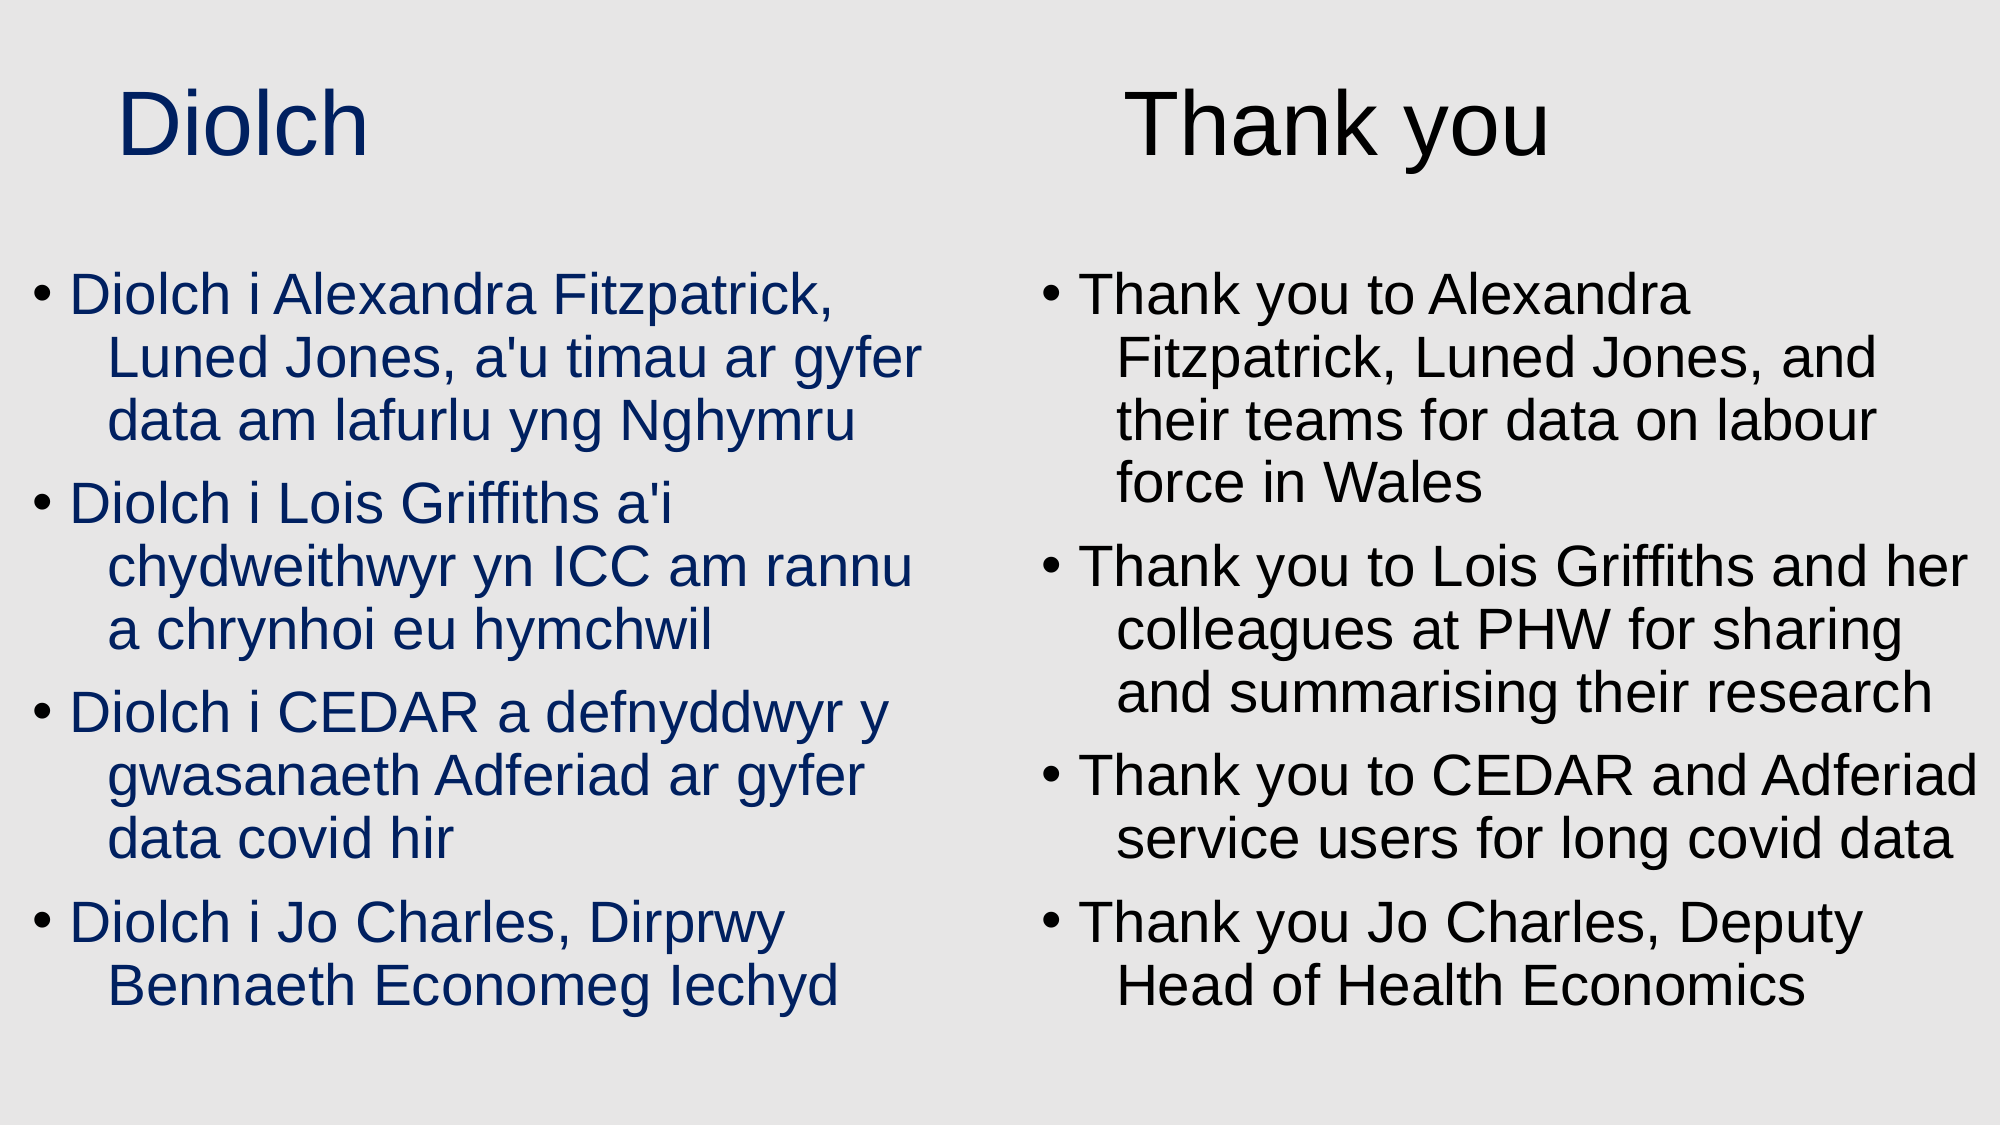

Diolch
Thank you
Diolch i Alexandra Fitzpatrick, Luned Jones, a'u timau ar gyfer data am lafurlu yng Nghymru
Diolch i Lois Griffiths a'i chydweithwyr yn ICC am rannu a chrynhoi eu hymchwil
Diolch i CEDAR a defnyddwyr y gwasanaeth Adferiad ar gyfer data covid hir
Diolch i Jo Charles, Dirprwy Bennaeth Economeg Iechyd
# Thank you to Alexandra Fitzpatrick, Luned Jones, and their teams for data on labour force in Wales
Thank you to Lois Griffiths and her colleagues at PHW for sharing and summarising their research
Thank you to CEDAR and Adferiad service users for long covid data
Thank you Jo Charles, Deputy Head of Health Economics